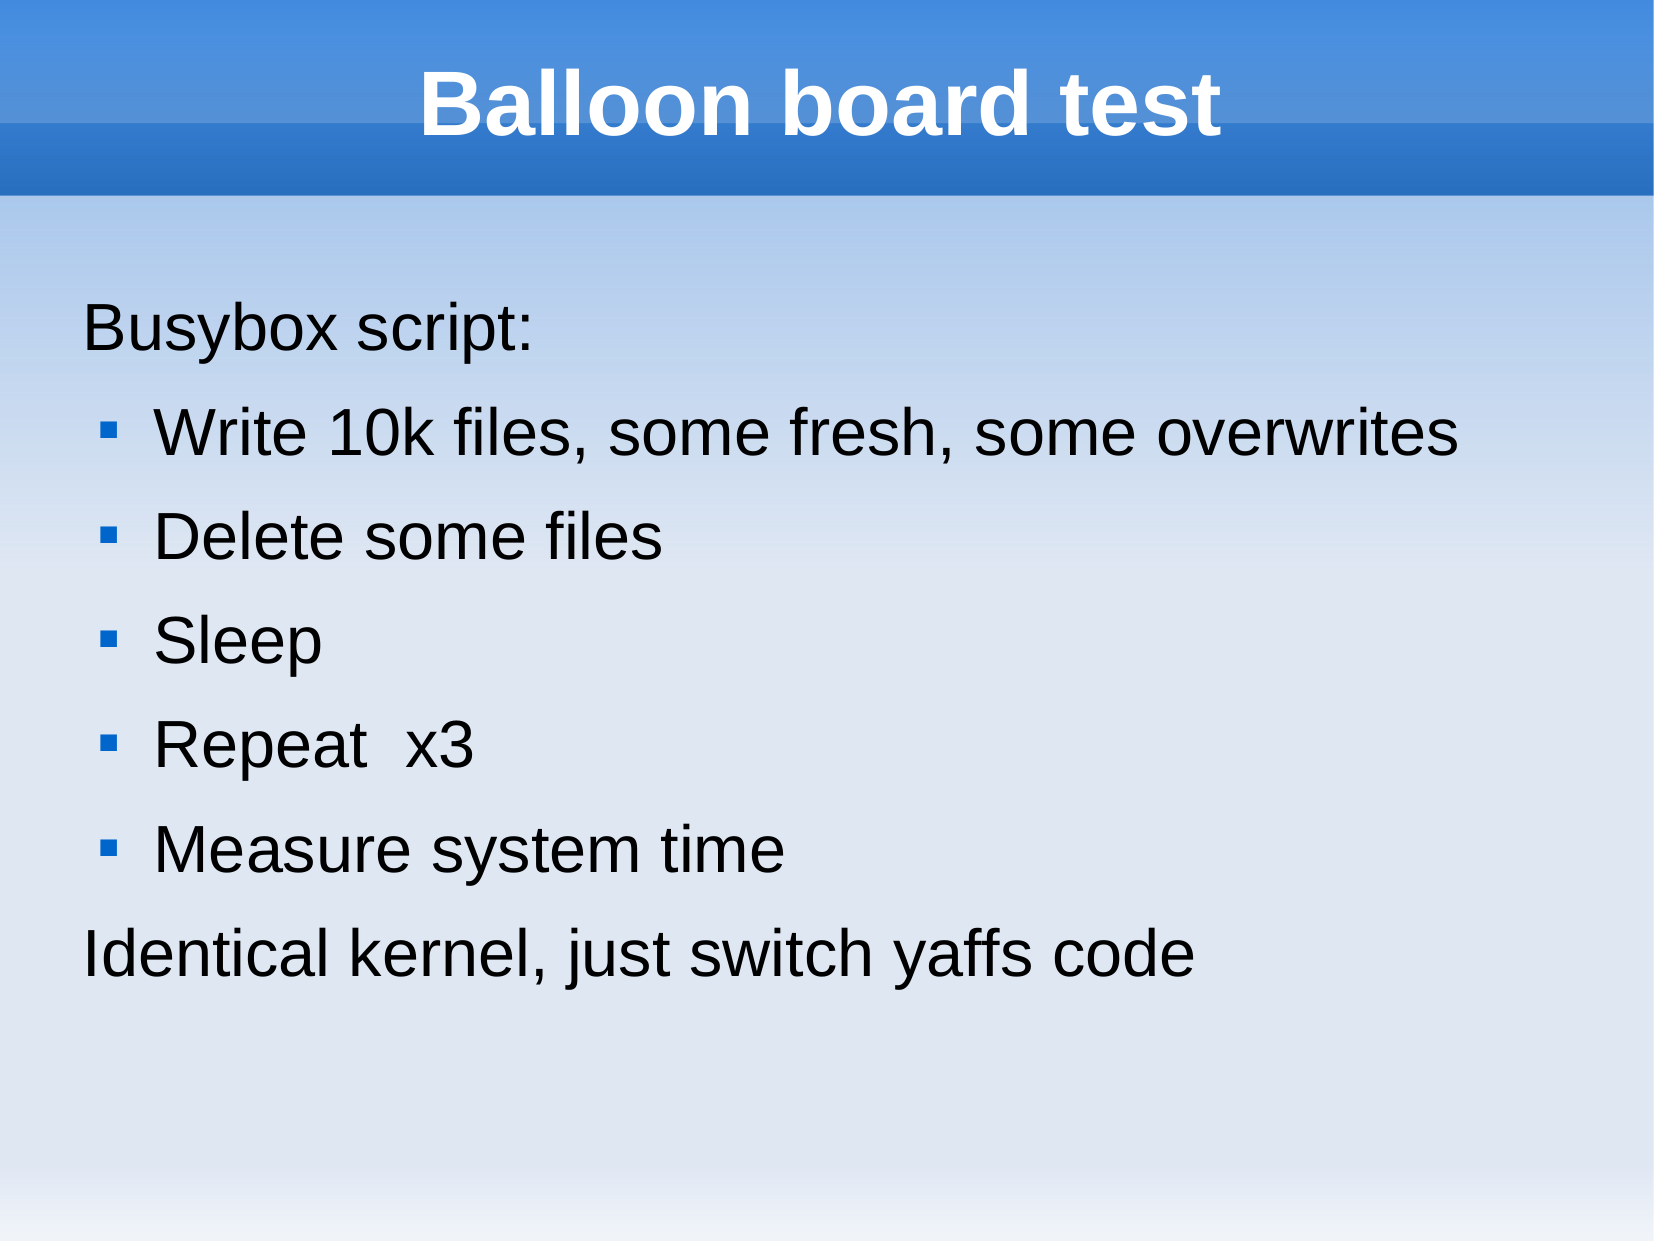

# Balloon board test
Busybox script:
Write 10k files, some fresh, some overwrites
Delete some files
Sleep
Repeat x3
Measure system time
Identical kernel, just switch yaffs code